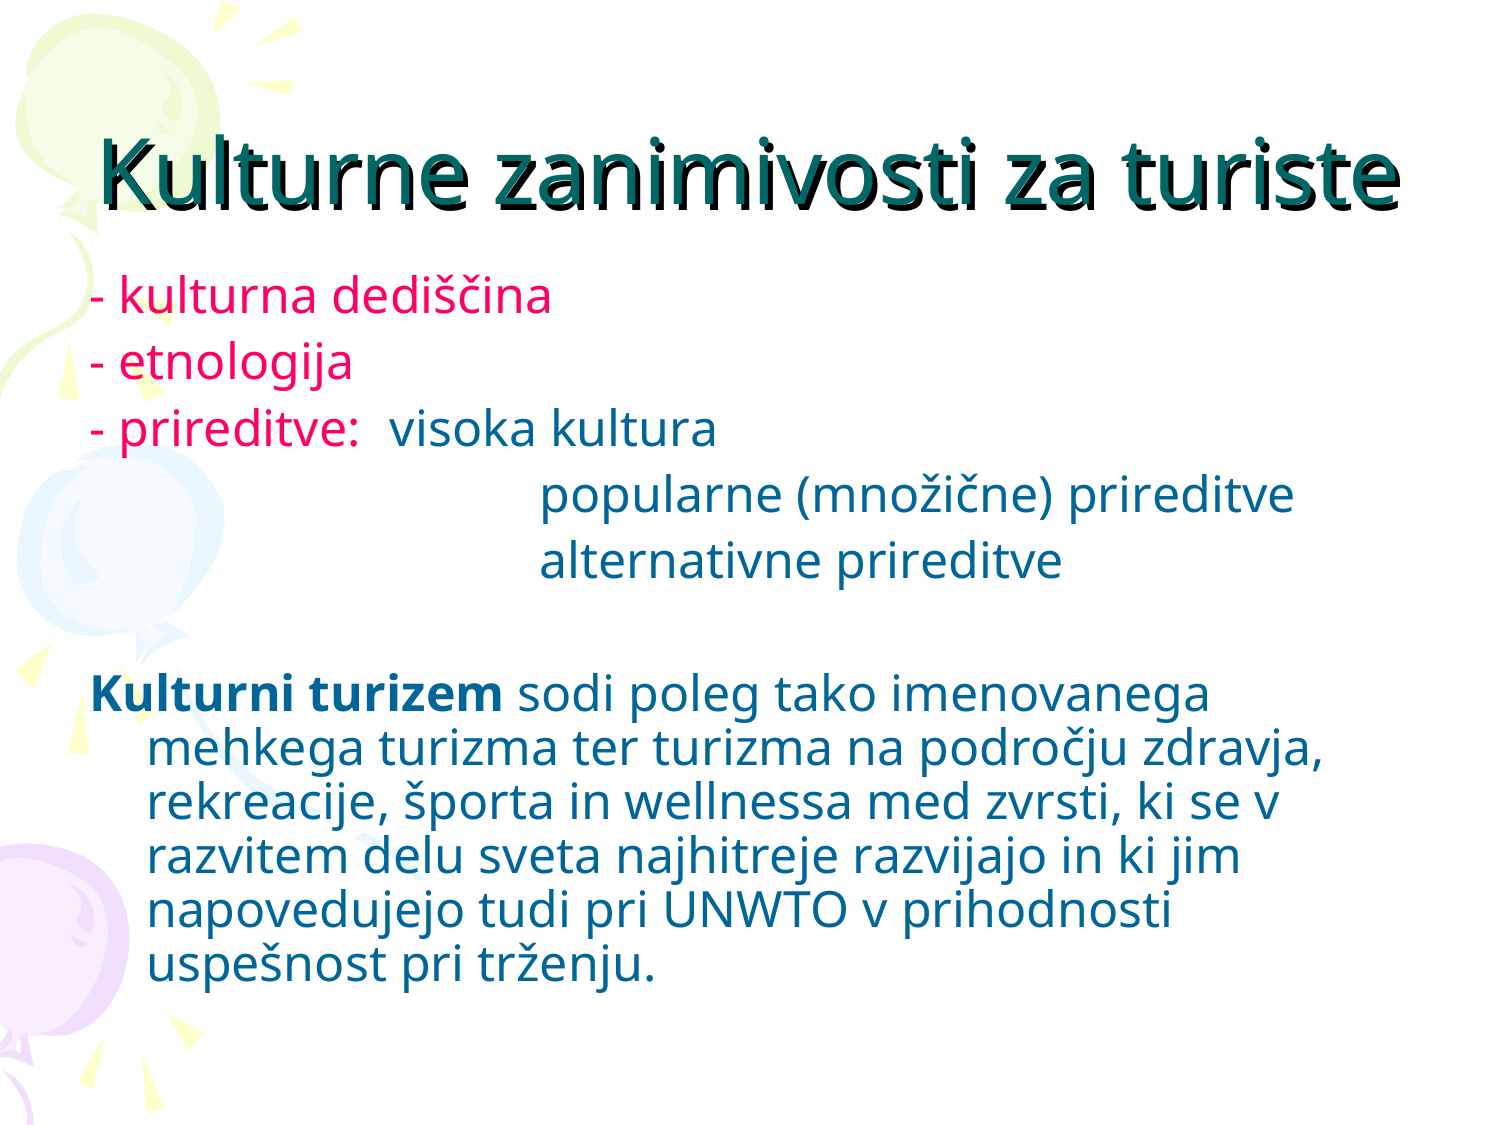

# Kulturne zanimivosti za turiste
- kulturna dediščina
- etnologija
- prireditve: 	visoka kultura
				popularne (množične) prireditve
				alternativne prireditve
Kulturni turizem sodi poleg tako imenovanega mehkega turizma ter turizma na področju zdravja, rekreacije, športa in wellnessa med zvrsti, ki se v razvitem delu sveta najhitreje razvijajo in ki jim napovedujejo tudi pri UNWTO v prihodnosti uspešnost pri trženju.